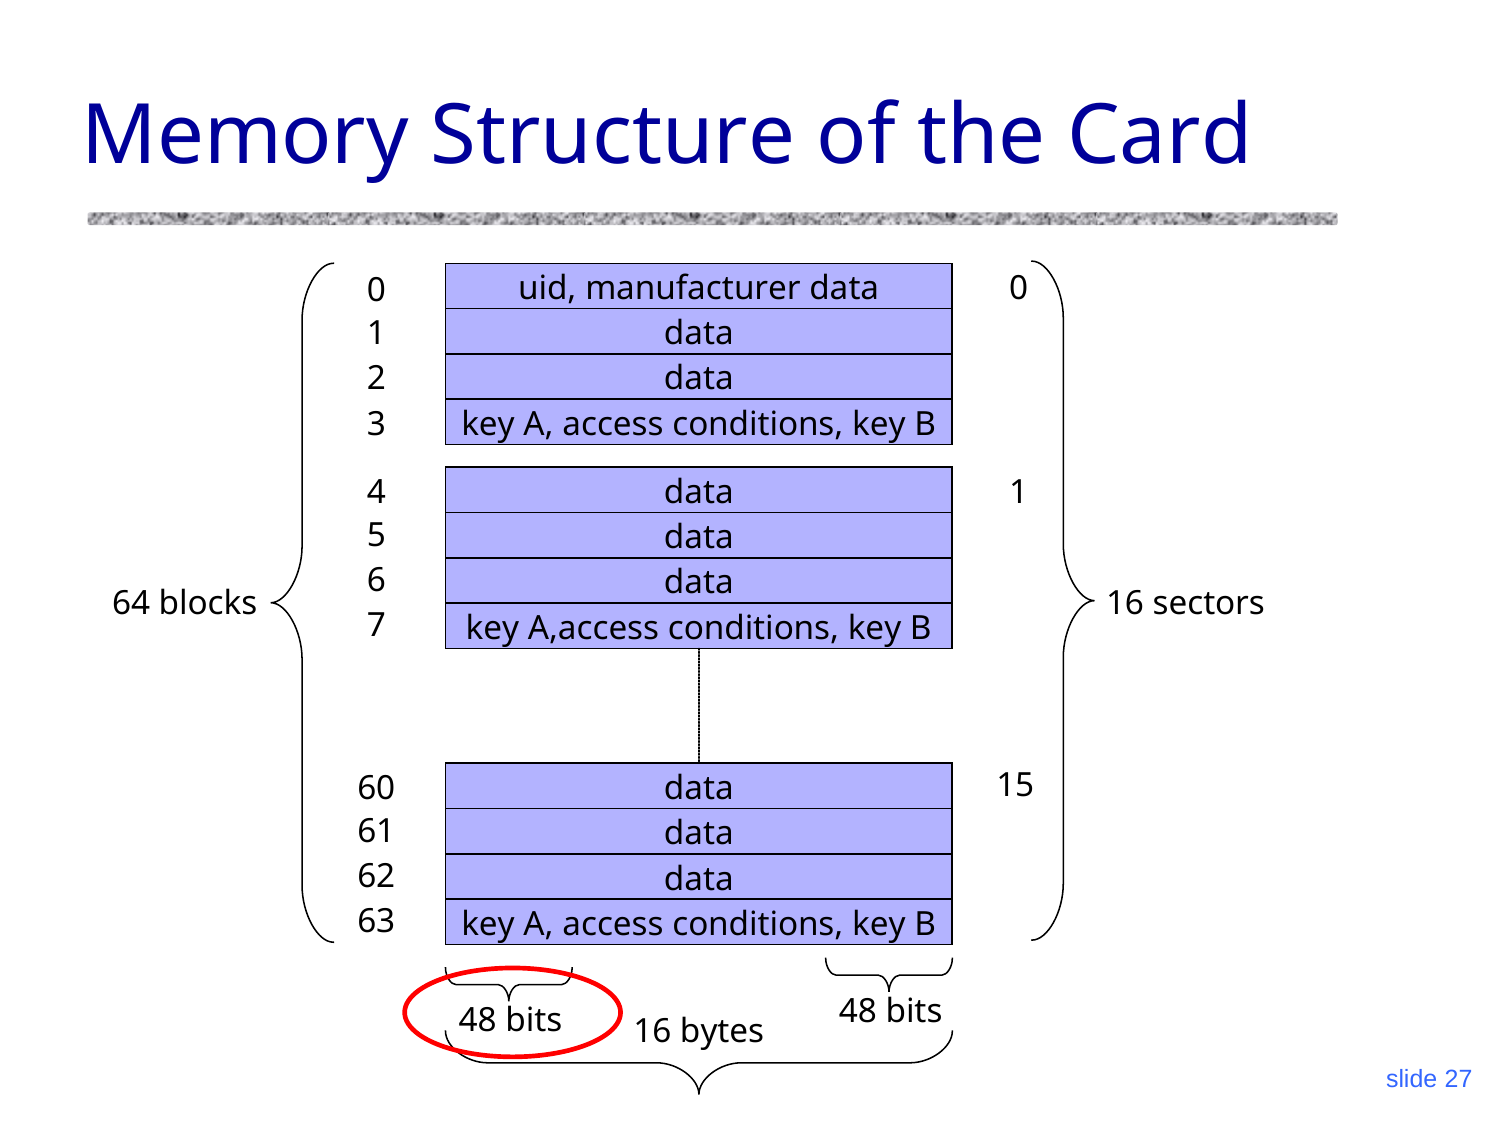

# Memory Structure of the Card
uid, manufacturer data
0
0
1
data
2
data
3
key A, access conditions, key B
4
data
1
5
data
6
data
64 blocks
16 sectors
7
key A,access conditions, key B
15
60
data
61
data
62
data
63
key A, access conditions, key B
48 bits
48 bits
16 bytes
slide